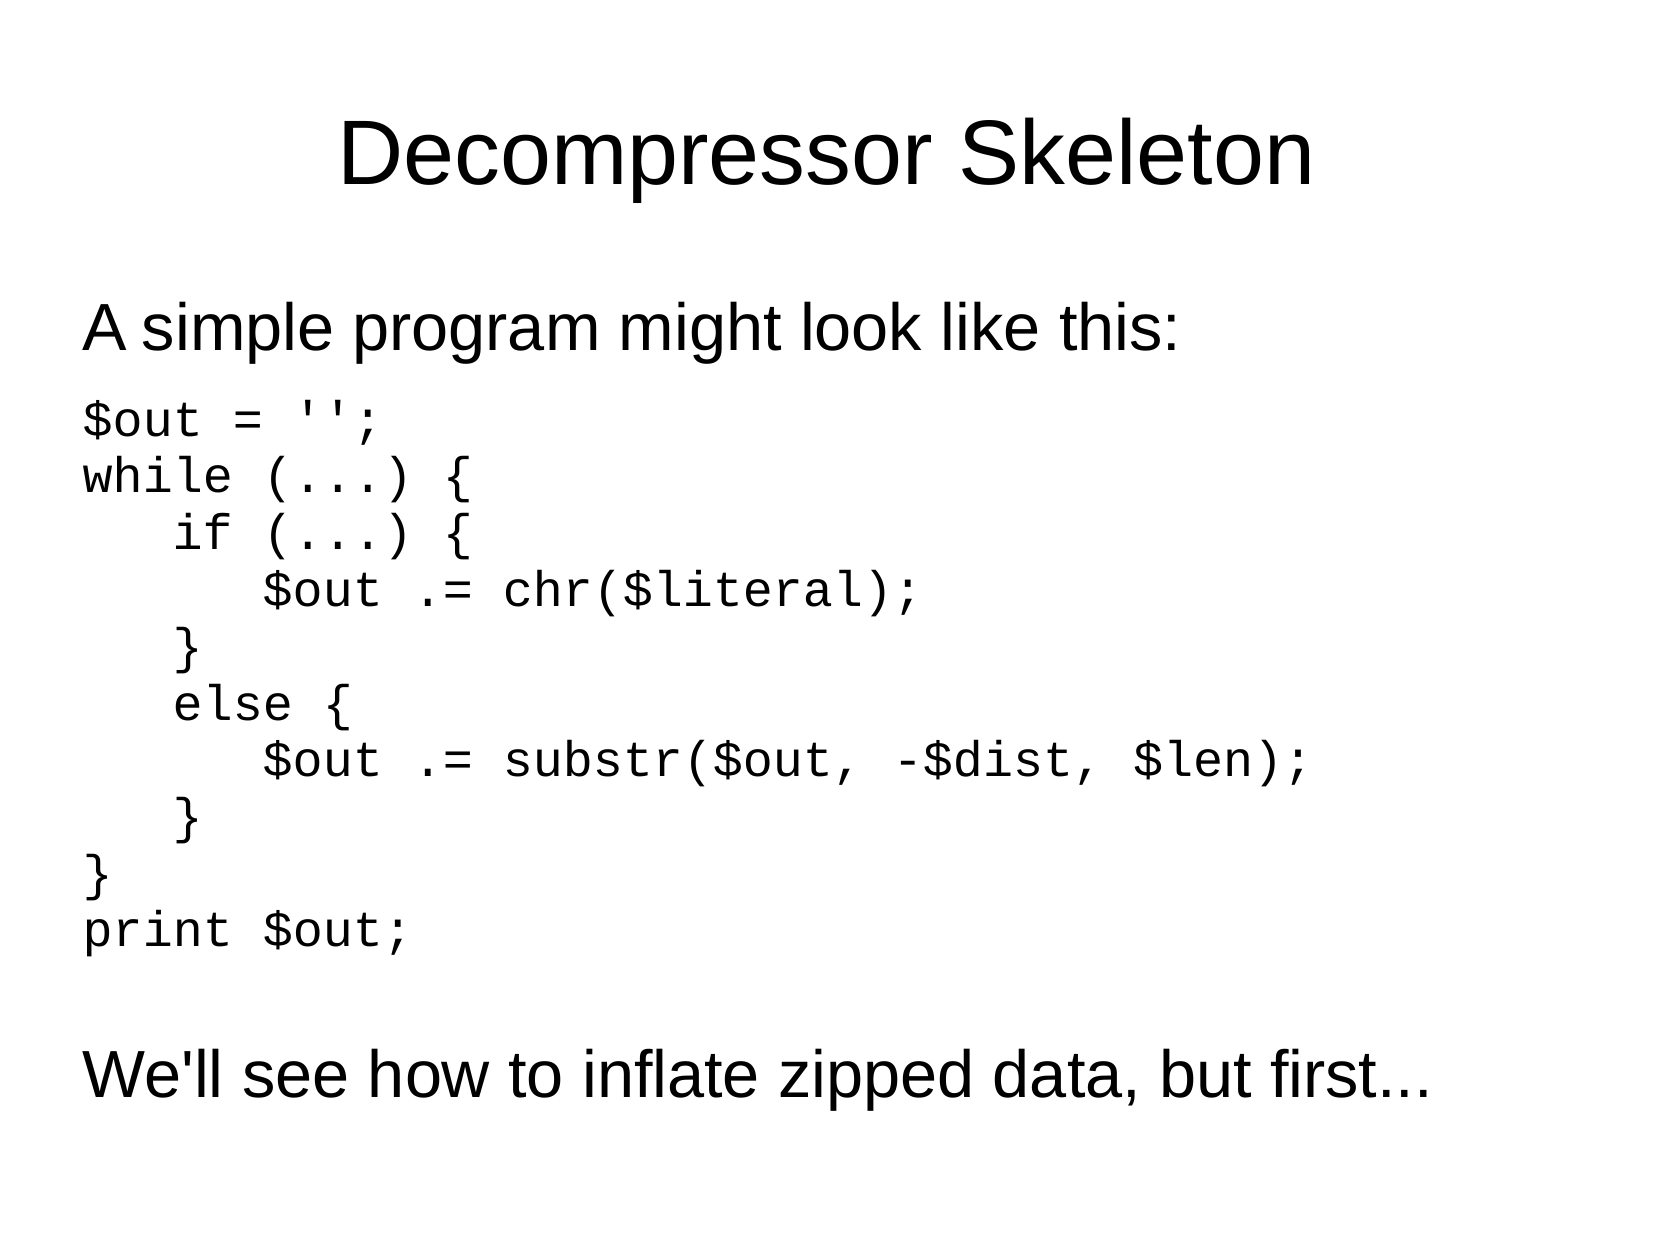

# Decompressor Skeleton
A simple program might look like this:
$out = '';
while (...) {
 if (...) {
 $out .= chr($literal);
 }
 else {
 $out .= substr($out, -$dist, $len);
 }
}
print $out;
We'll see how to inflate zipped data, but first...